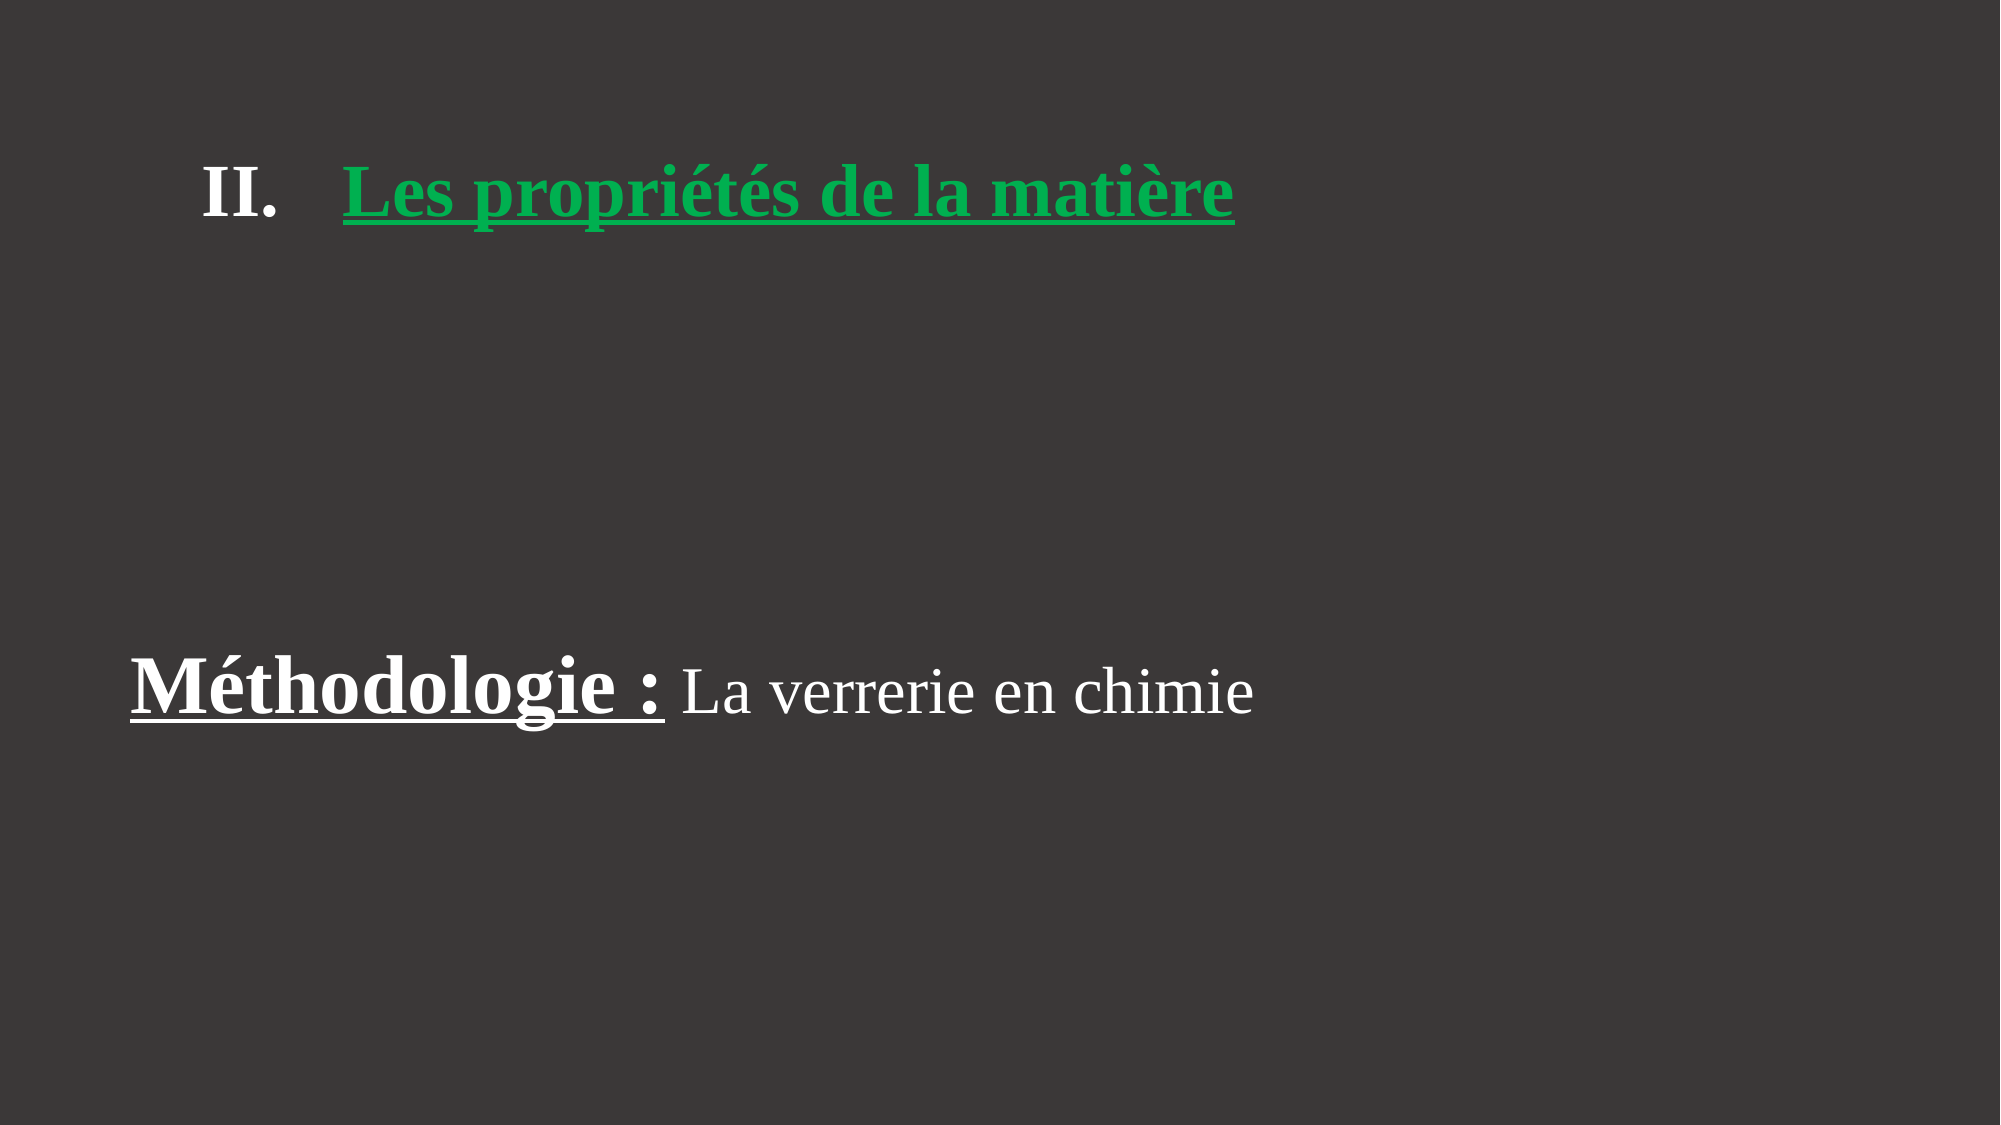

Les propriétés de la matière
Méthodologie : La verrerie en chimie